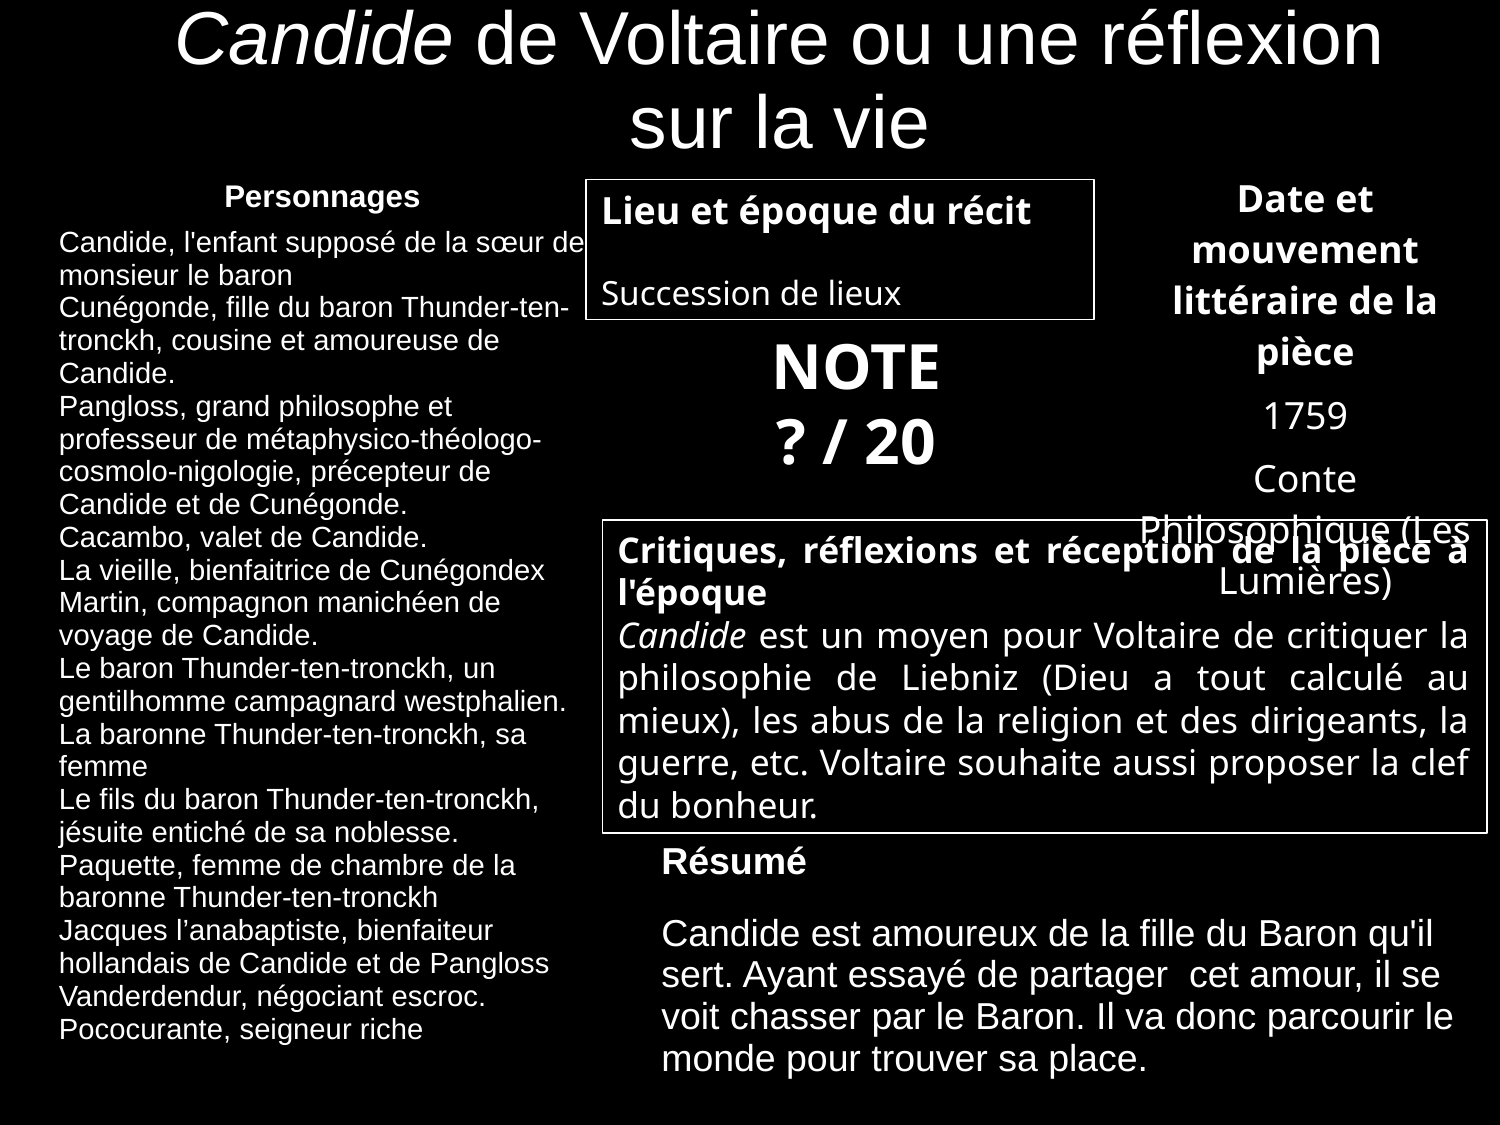

# Candide de Voltaire ou une réflexion sur la vie
Date et mouvement littéraire de la pièce
1759
Conte Philosophique (Les Lumières)
Personnages
Candide, l'enfant supposé de la sœur de monsieur le baron
Cunégonde, fille du baron Thunder-ten-tronckh, cousine et amoureuse de Candide.
Pangloss, grand philosophe et professeur de métaphysico-théologo-cosmolo-nigologie, précepteur de Candide et de Cunégonde.
Cacambo, valet de Candide.
La vieille, bienfaitrice de Cunégondex
Martin, compagnon manichéen de voyage de Candide.
Le baron Thunder-ten-tronckh, un gentilhomme campagnard westphalien.
La baronne Thunder-ten-tronckh, sa femme
Le fils du baron Thunder-ten-tronckh, jésuite entiché de sa noblesse.
Paquette, femme de chambre de la baronne Thunder-ten-tronckh
Jacques l’anabaptiste, bienfaiteur hollandais de Candide et de Pangloss
Vanderdendur, négociant escroc.
Pococurante, seigneur riche
Lieu et époque du récit
Succession de lieux
NOTE
? / 20
Critiques, réflexions et réception de la pièce à l'époque
Candide est un moyen pour Voltaire de critiquer la philosophie de Liebniz (Dieu a tout calculé au mieux), les abus de la religion et des dirigeants, la guerre, etc. Voltaire souhaite aussi proposer la clef du bonheur.
Résumé
Candide est amoureux de la fille du Baron qu'il sert. Ayant essayé de partager cet amour, il se voit chasser par le Baron. Il va donc parcourir le monde pour trouver sa place.